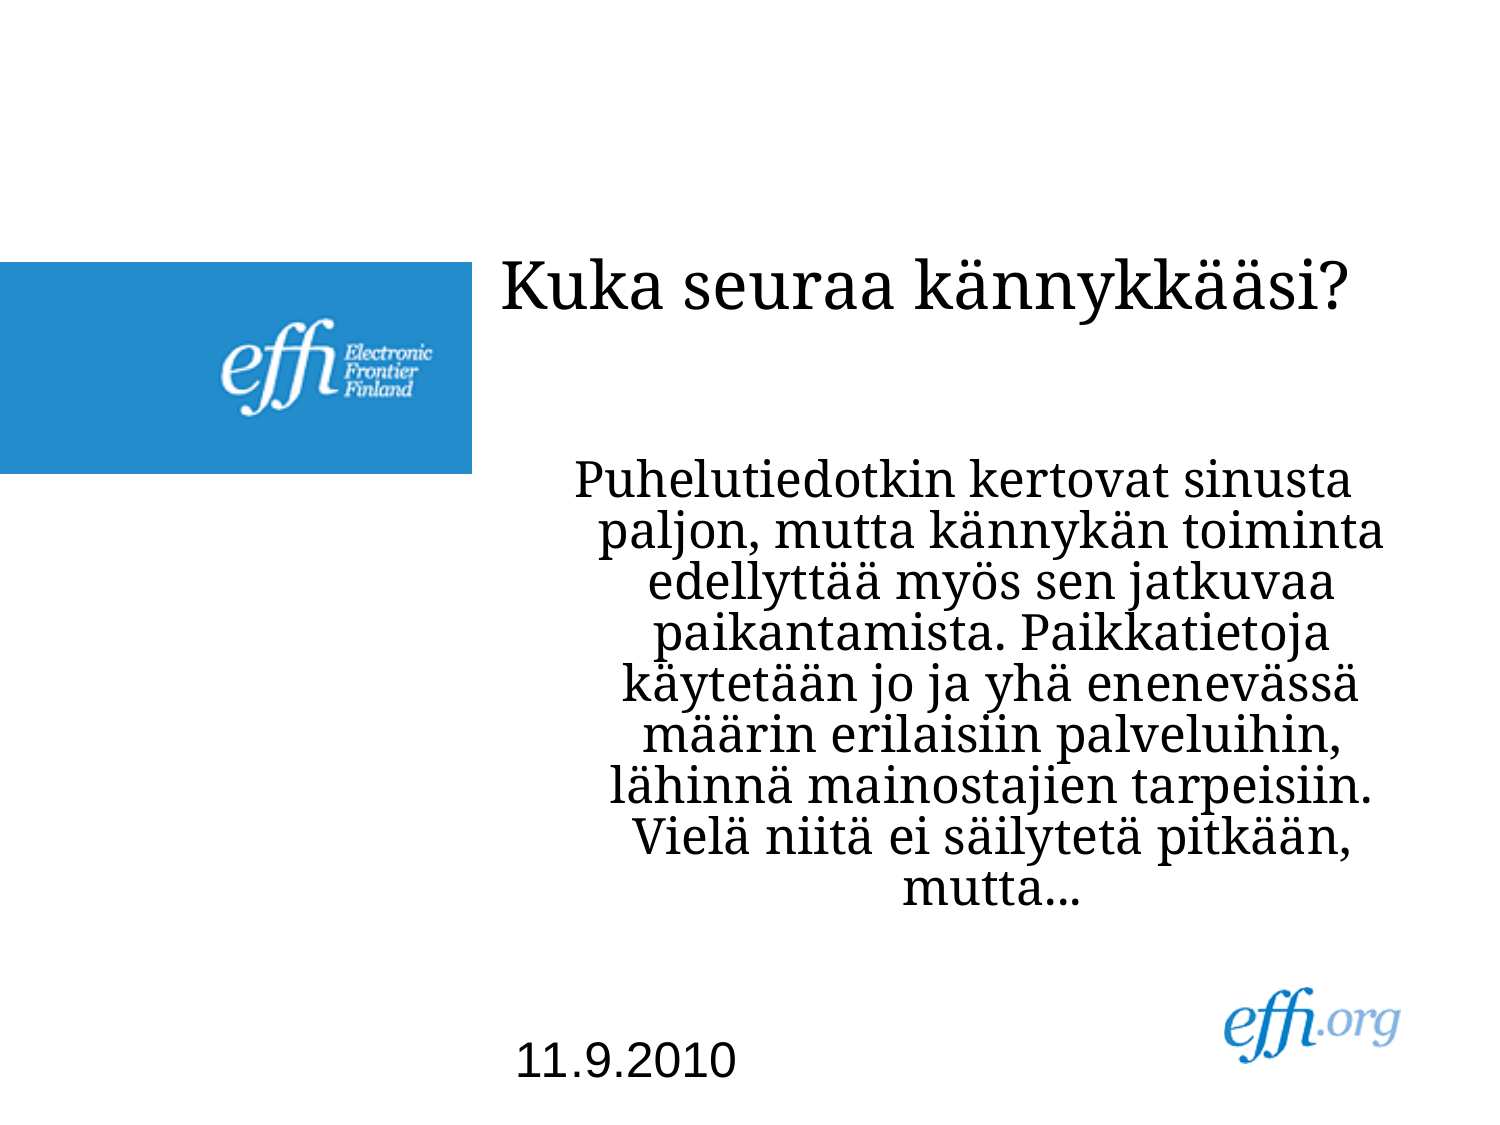

# Kuka seuraa kännykkääsi?
Puhelutiedotkin kertovat sinusta paljon, mutta kännykän toiminta edellyttää myös sen jatkuvaa paikantamista. Paikkatietoja käytetään jo ja yhä enenevässä määrin erilaisiin palveluihin, lähinnä mainostajien tarpeisiin. Vielä niitä ei säilytetä pitkään, mutta...